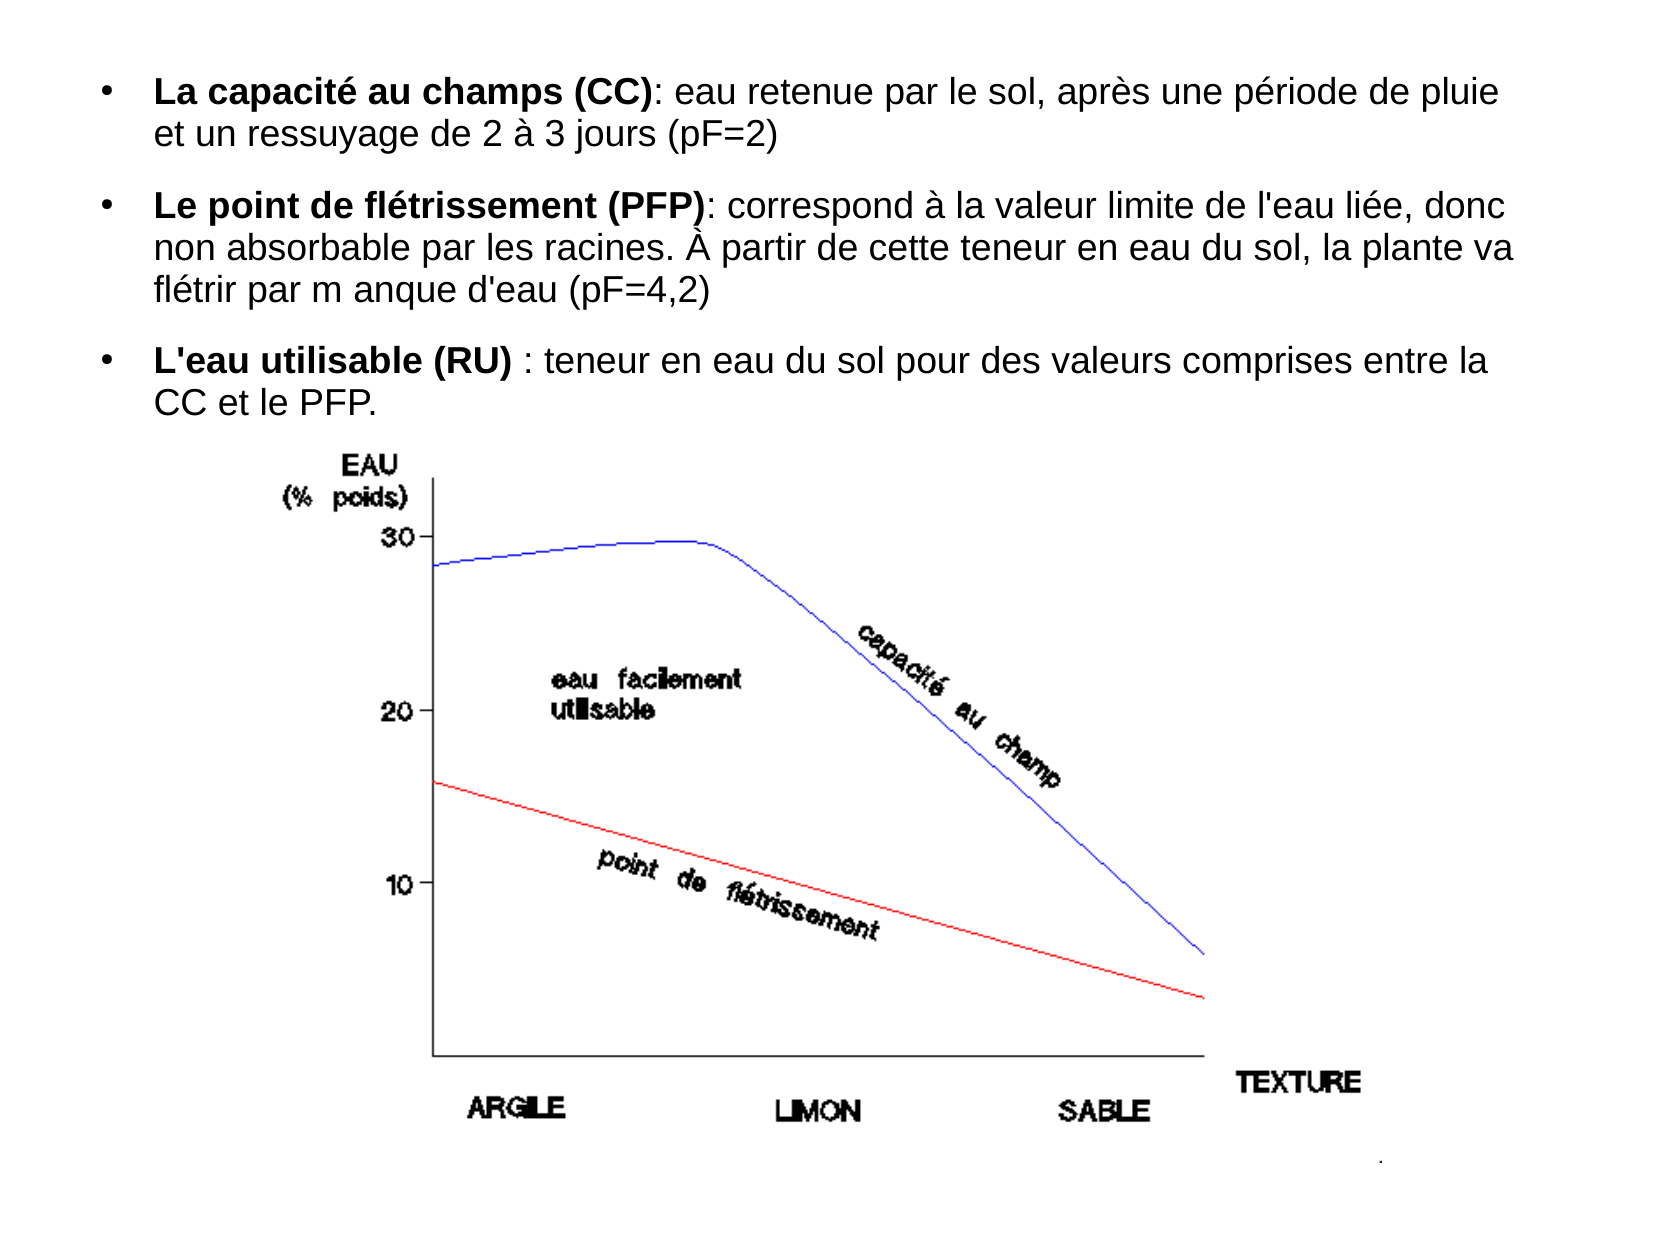

# La capacité au champs (CC): eau retenue par le sol, après une période de pluie et un ressuyage de 2 à 3 jours (pF=2)
Le point de flétrissement (PFP): correspond à la valeur limite de l'eau liée, donc non absorbable par les racines. À partir de cette teneur en eau du sol, la plante va flétrir par m anque d'eau (pF=4,2)
L'eau utilisable (RU) : teneur en eau du sol pour des valeurs comprises entre la CC et le PFP.